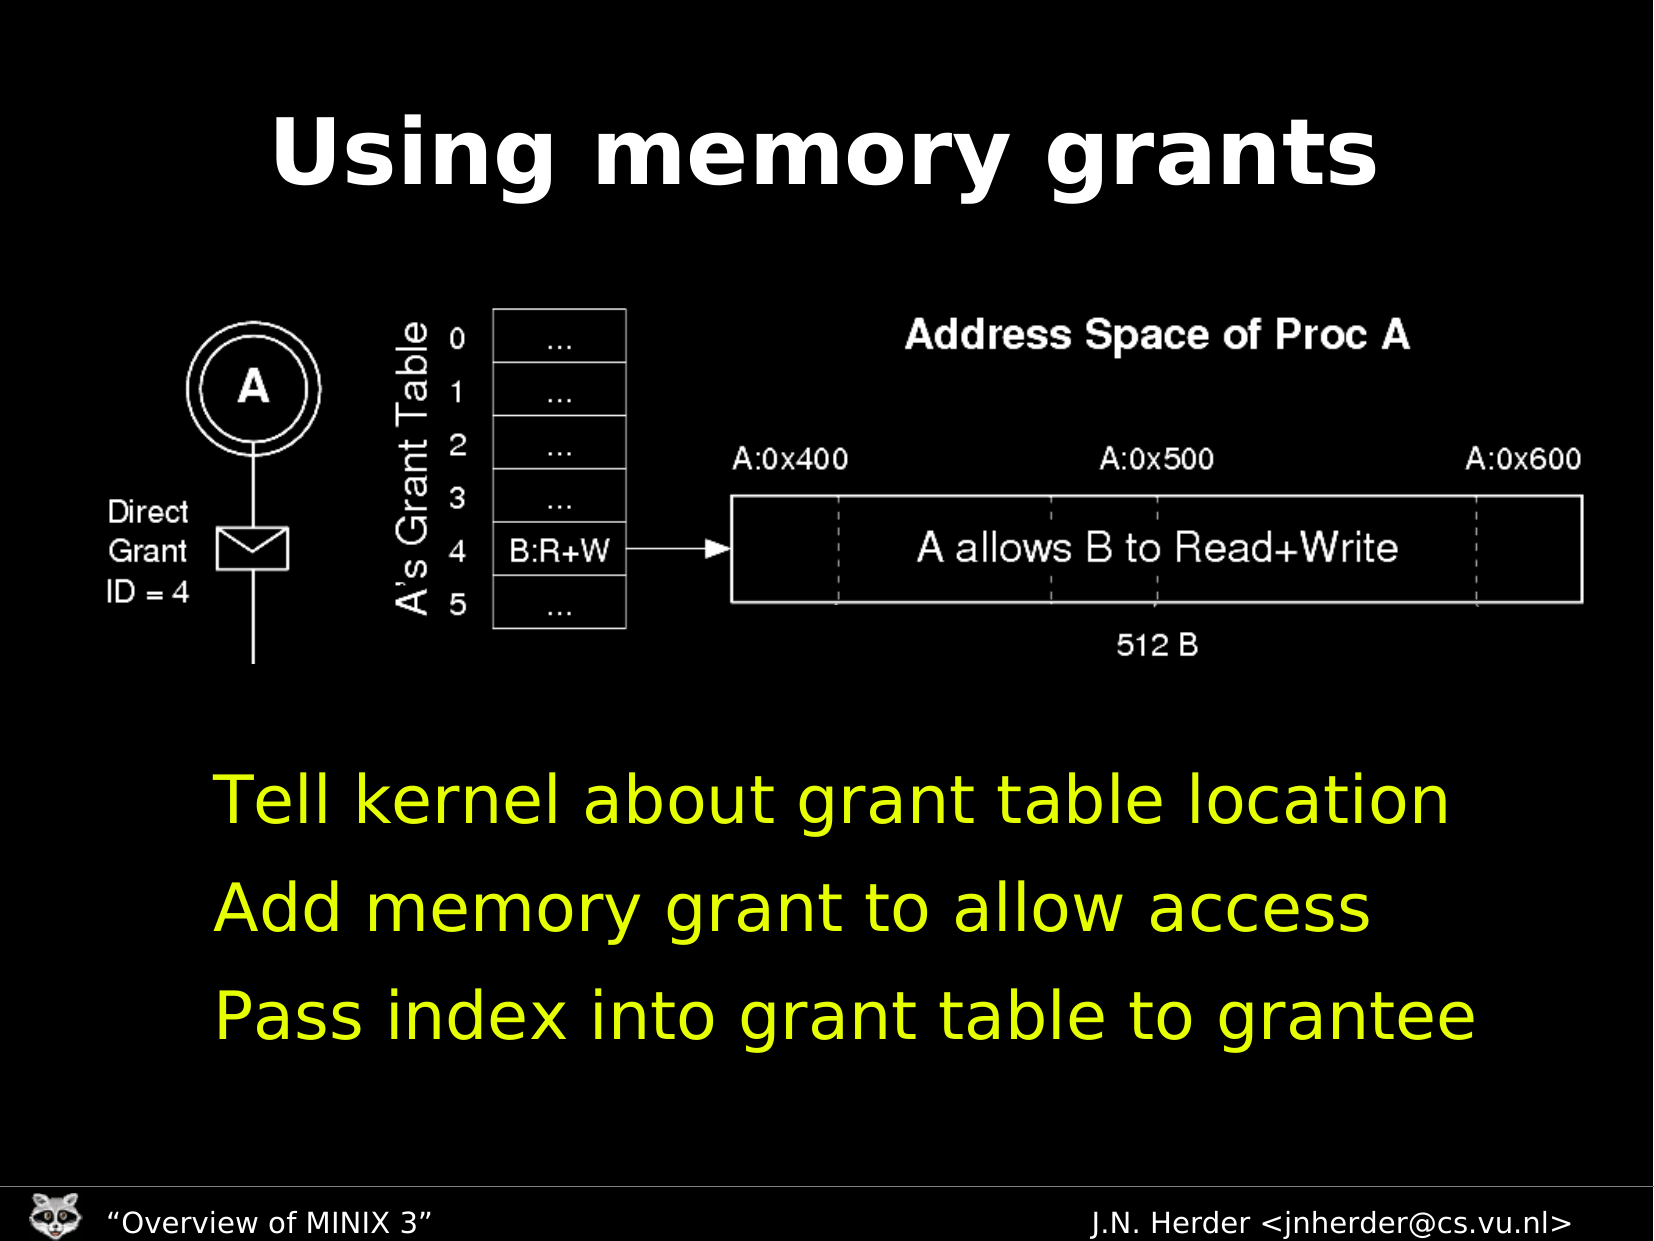

# Using memory grants
 Tell kernel about grant table location
 Add memory grant to allow access
 Pass index into grant table to grantee